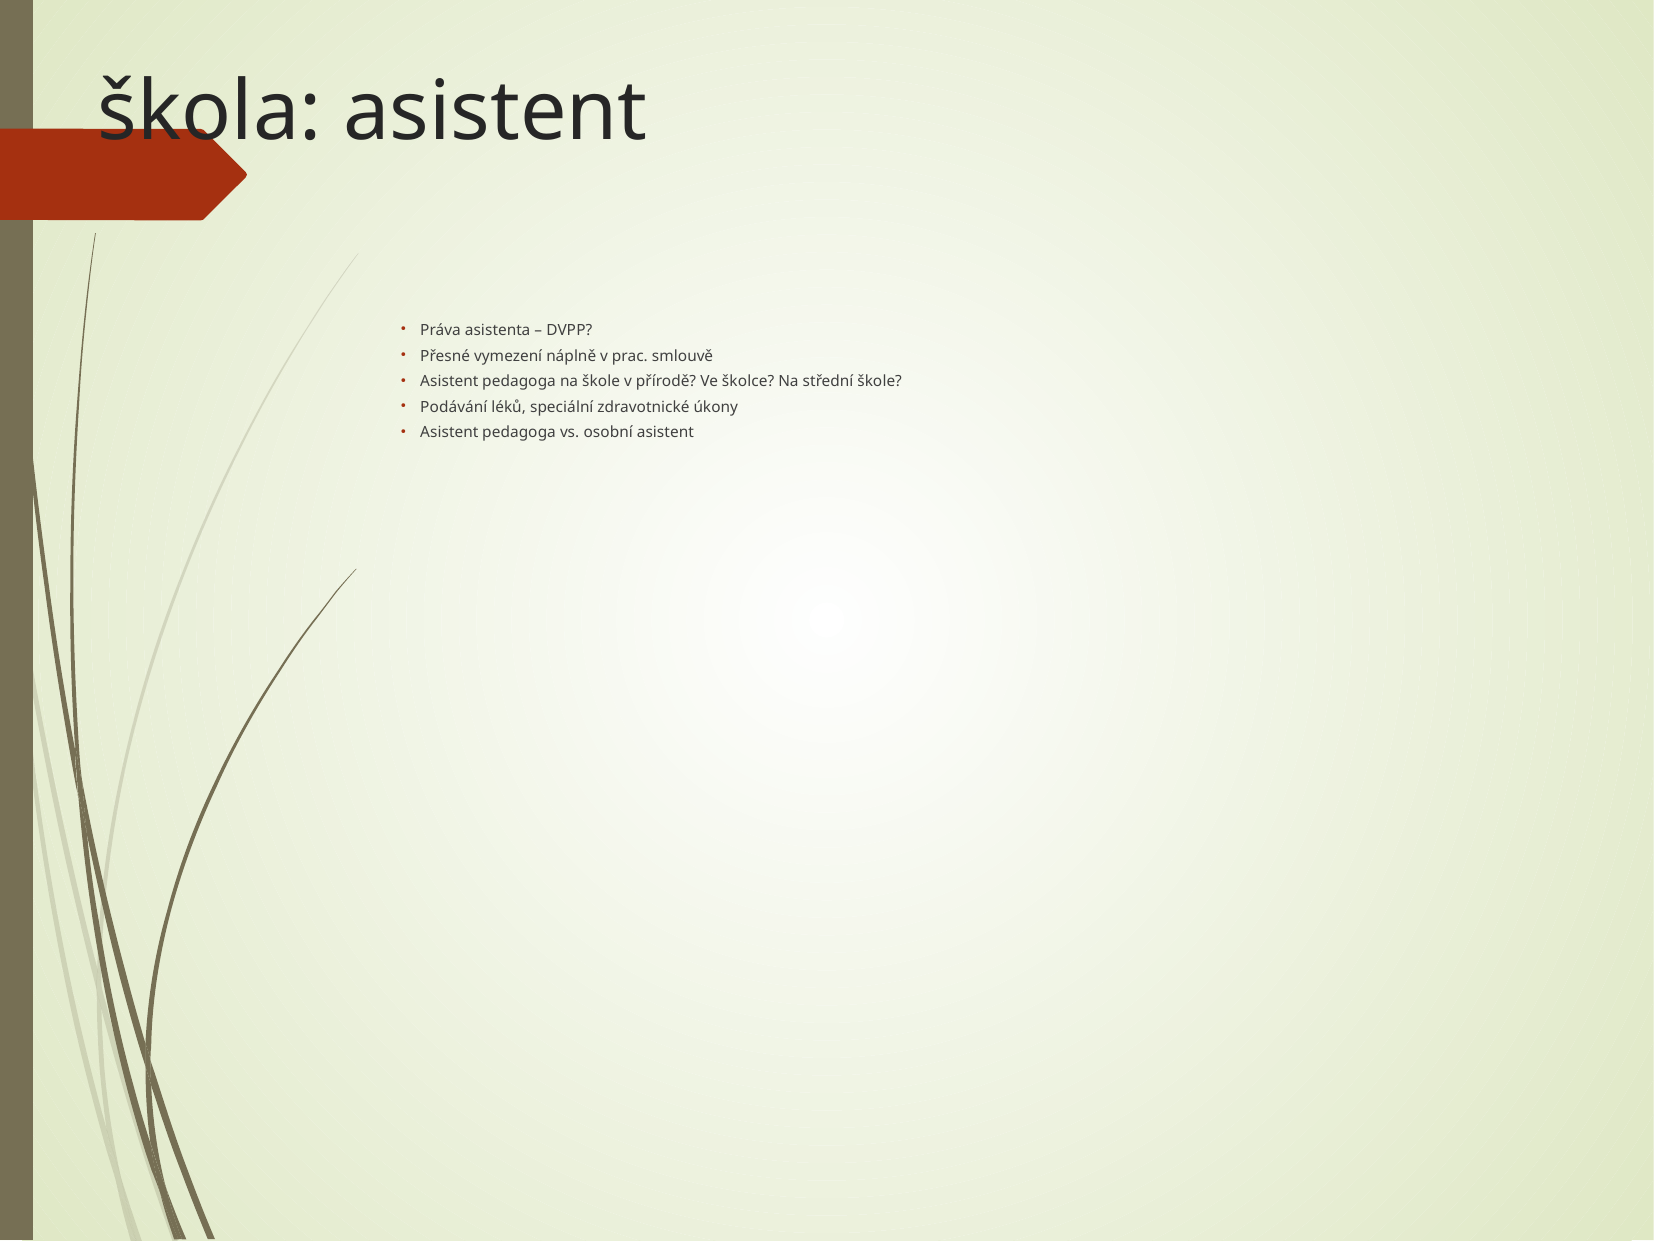

# škola: asistent
Práva asistenta – DVPP?
Přesné vymezení náplně v prac. smlouvě
Asistent pedagoga na škole v přírodě? Ve školce? Na střední škole?
Podávání léků, speciální zdravotnické úkony
Asistent pedagoga vs. osobní asistent